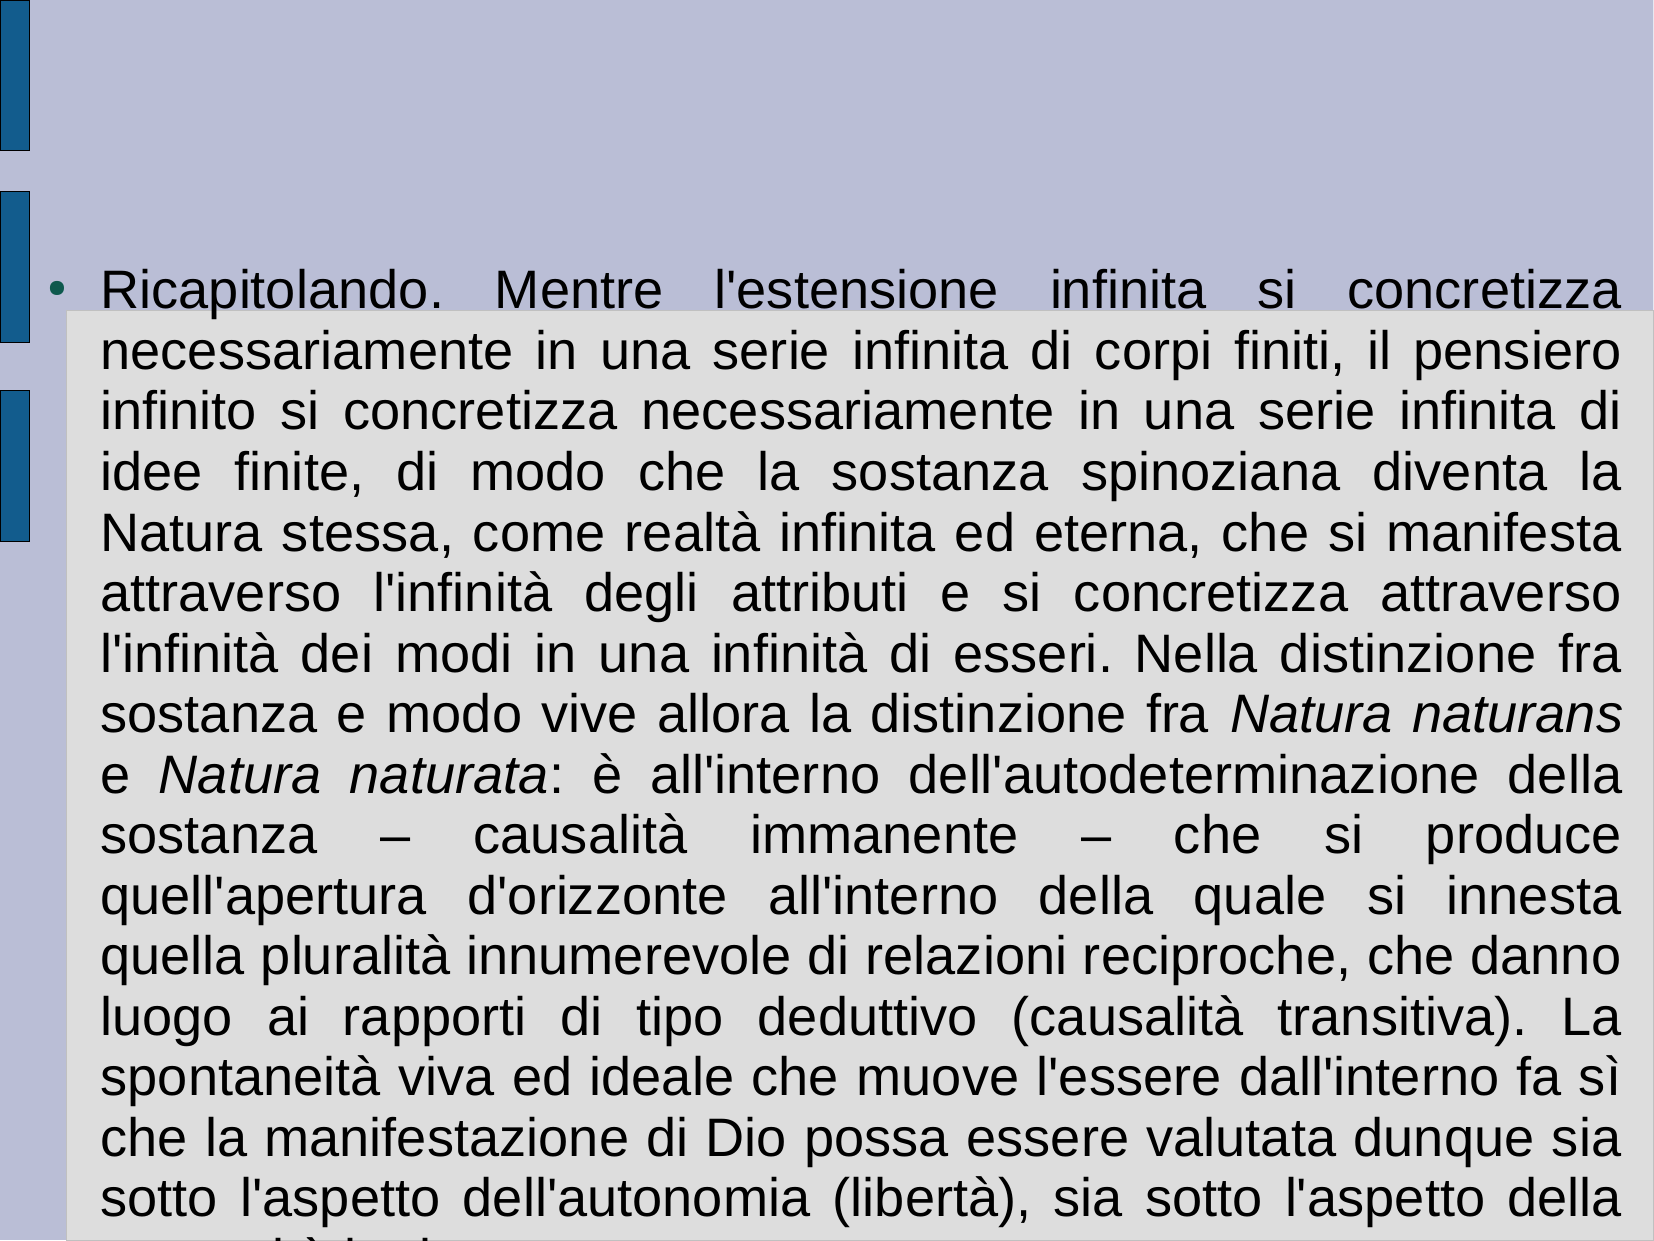

#
Ricapitolando. Mentre l'estensione infinita si concretizza necessariamente in una serie infinita di corpi finiti, il pensiero infinito si concretizza necessariamente in una serie infinita di idee finite, di modo che la sostanza spinoziana diventa la Natura stessa, come realtà infinita ed eterna, che si manifesta attraverso l'infinità degli attributi e si concretizza attraverso l'infinità dei modi in una infinità di esseri. Nella distinzione fra sostanza e modo vive allora la distinzione fra Natura naturans e Natura naturata: è all'interno dell'autodeterminazione della sostanza – causalità immanente – che si produce quell'apertura d'orizzonte all'interno della quale si innesta quella pluralità innumerevole di relazioni reciproche, che danno luogo ai rapporti di tipo deduttivo (causalità transitiva). La spontaneità viva ed ideale che muove l'essere dall'interno fa sì che la manifestazione di Dio possa essere valutata dunque sia sotto l'aspetto dell'autonomia (libertà), sia sotto l'aspetto della necessità intrinseca.